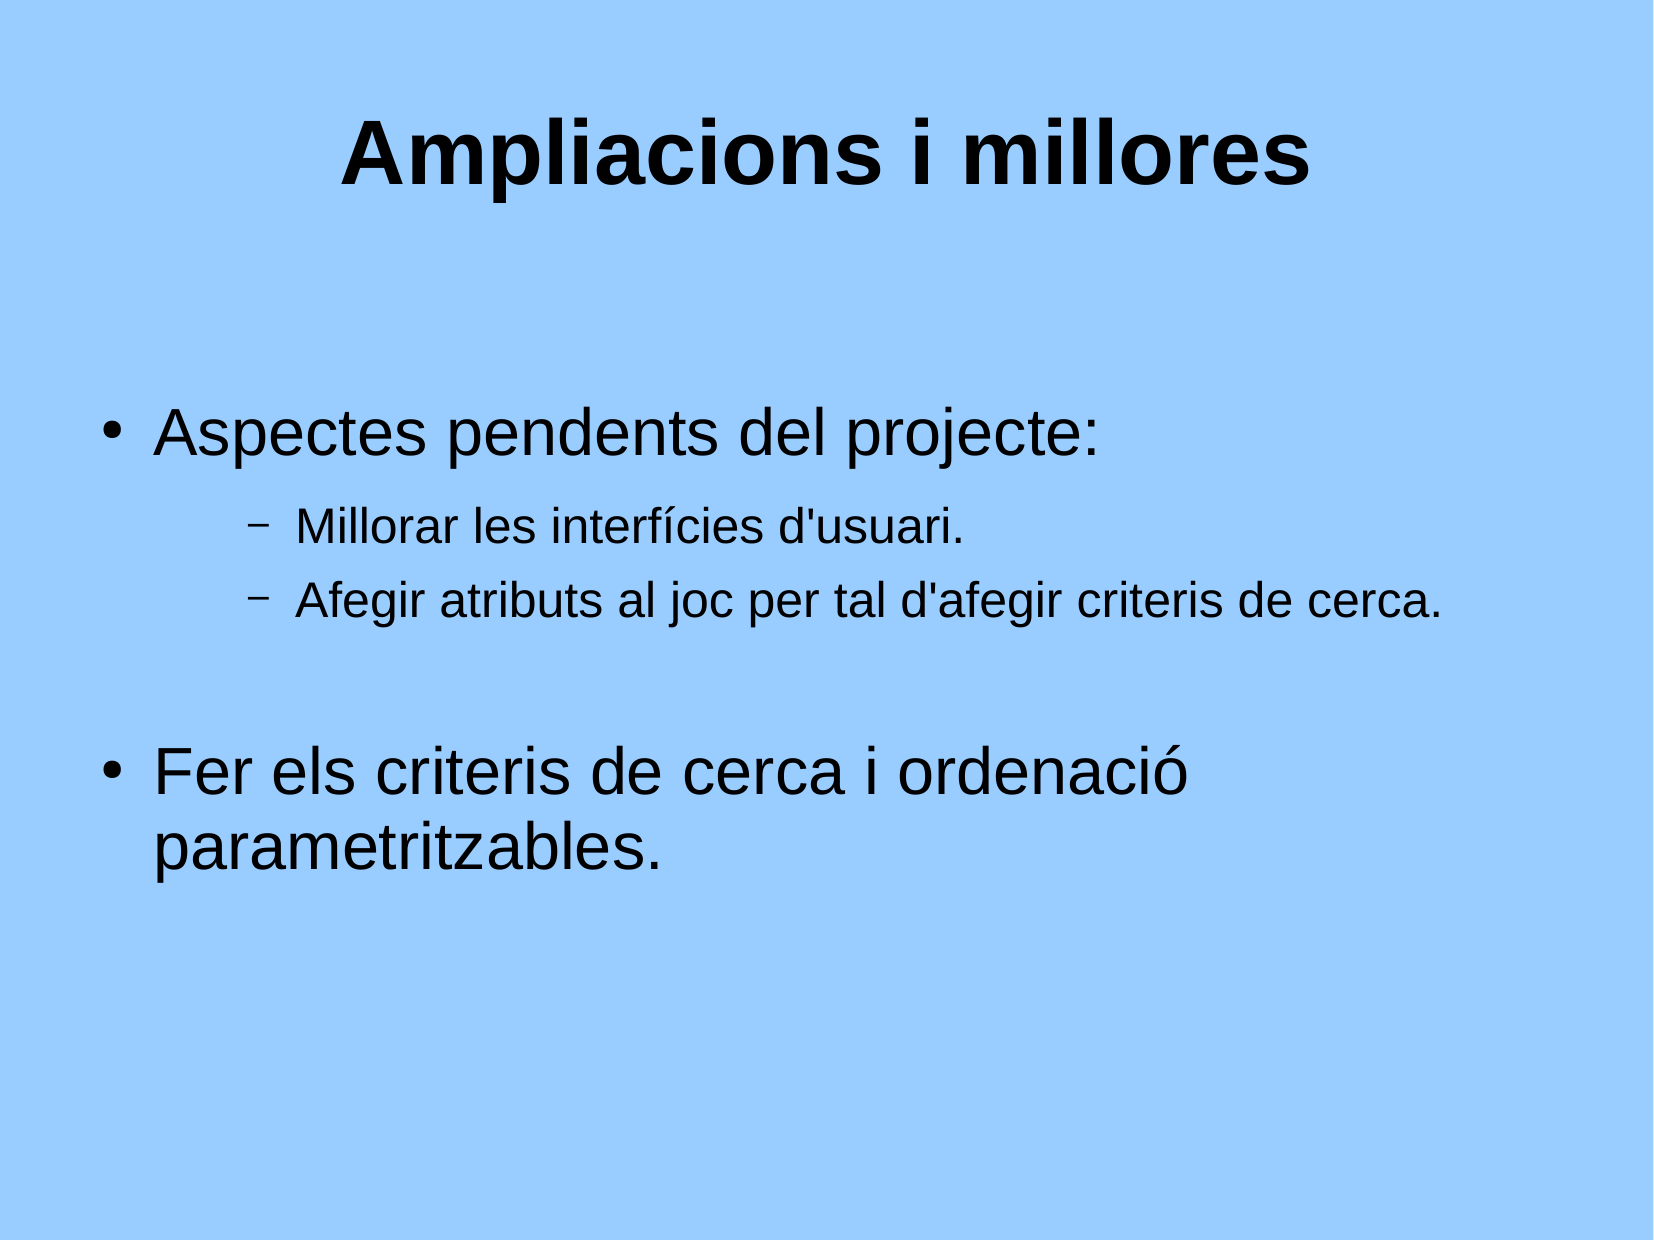

# Ampliacions i millores
Aspectes pendents del projecte:
Millorar les interfícies d'usuari.
Afegir atributs al joc per tal d'afegir criteris de cerca.
Fer els criteris de cerca i ordenació parametritzables.